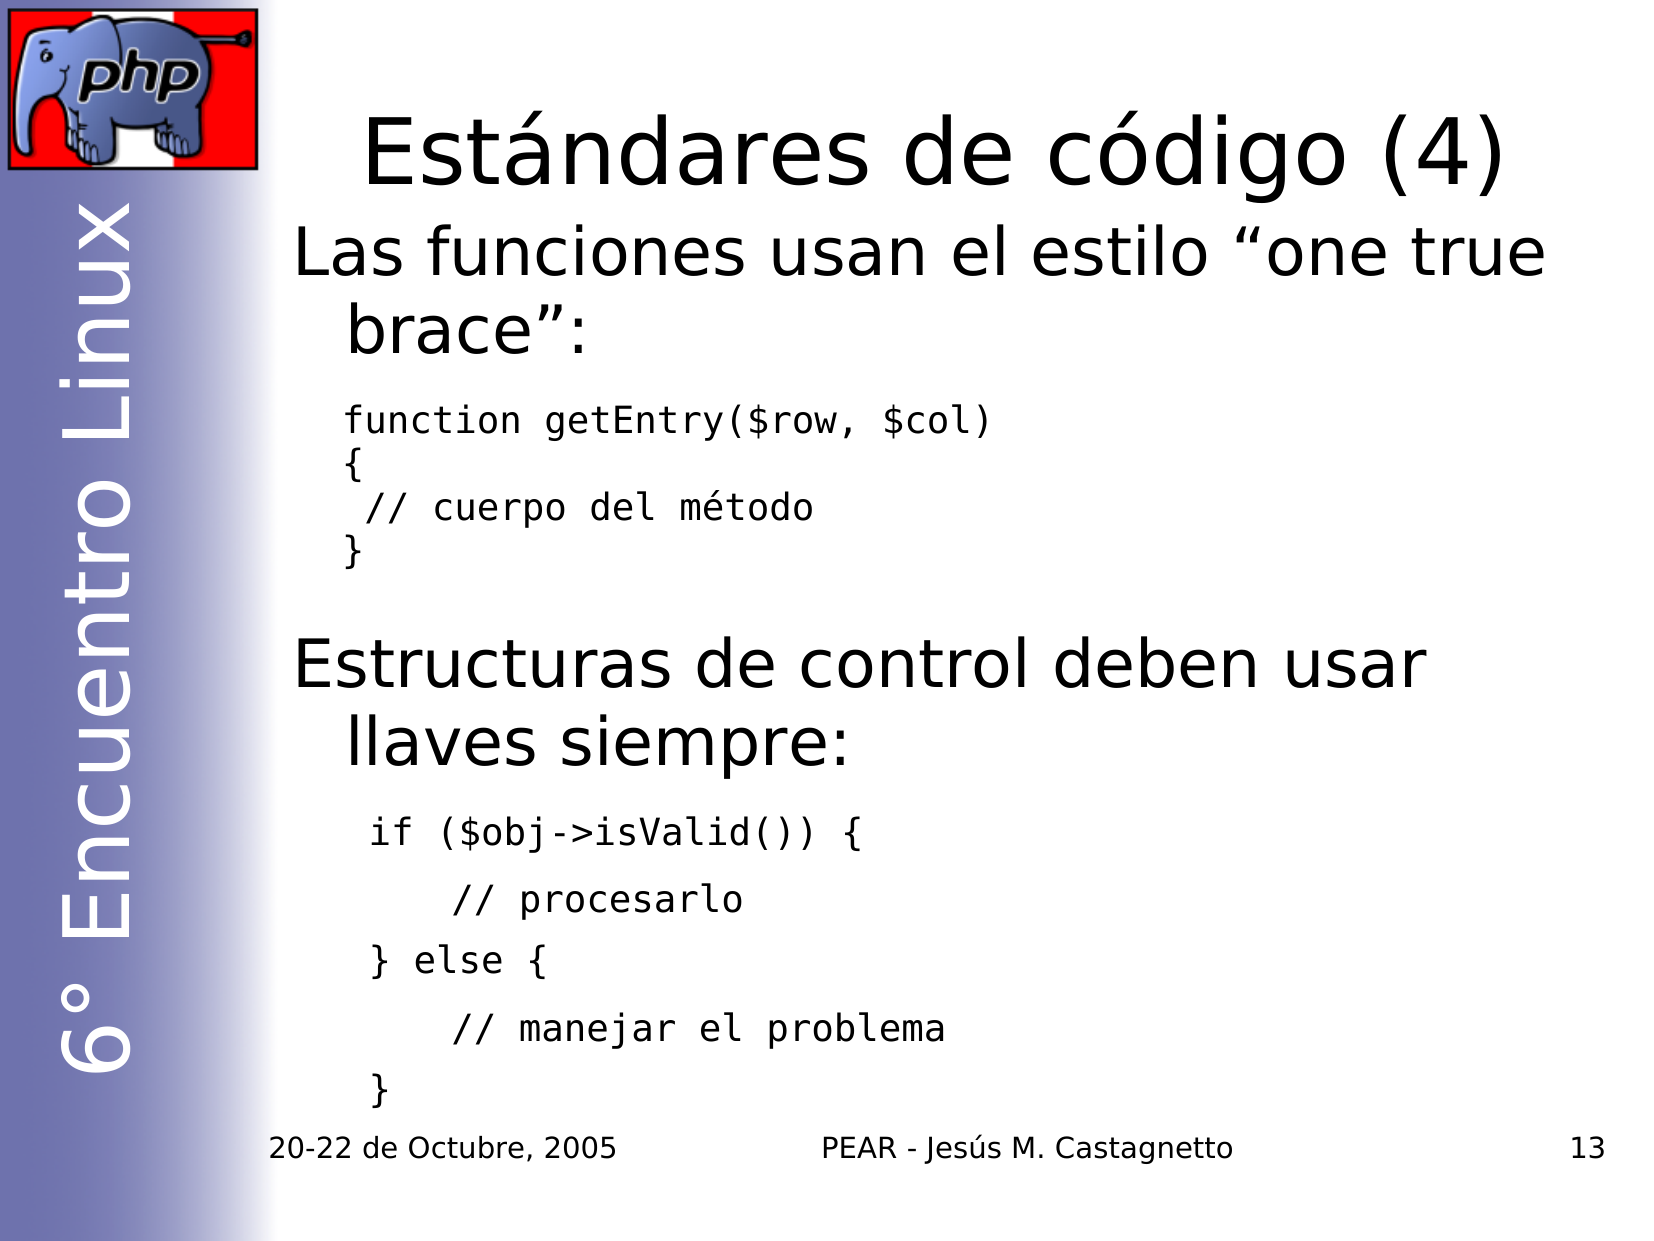

# Estándares de código (4)
Las funciones usan el estilo “one true brace”:
 function getEntry($row, $col)
 {
 // cuerpo del método
 }
Estructuras de control deben usar llaves siempre:
if ($obj->isValid()) {
// procesarlo
} else {
// manejar el problema
}
20-22 de Octubre, 2005
PEAR - Jesús M. Castagnetto
13